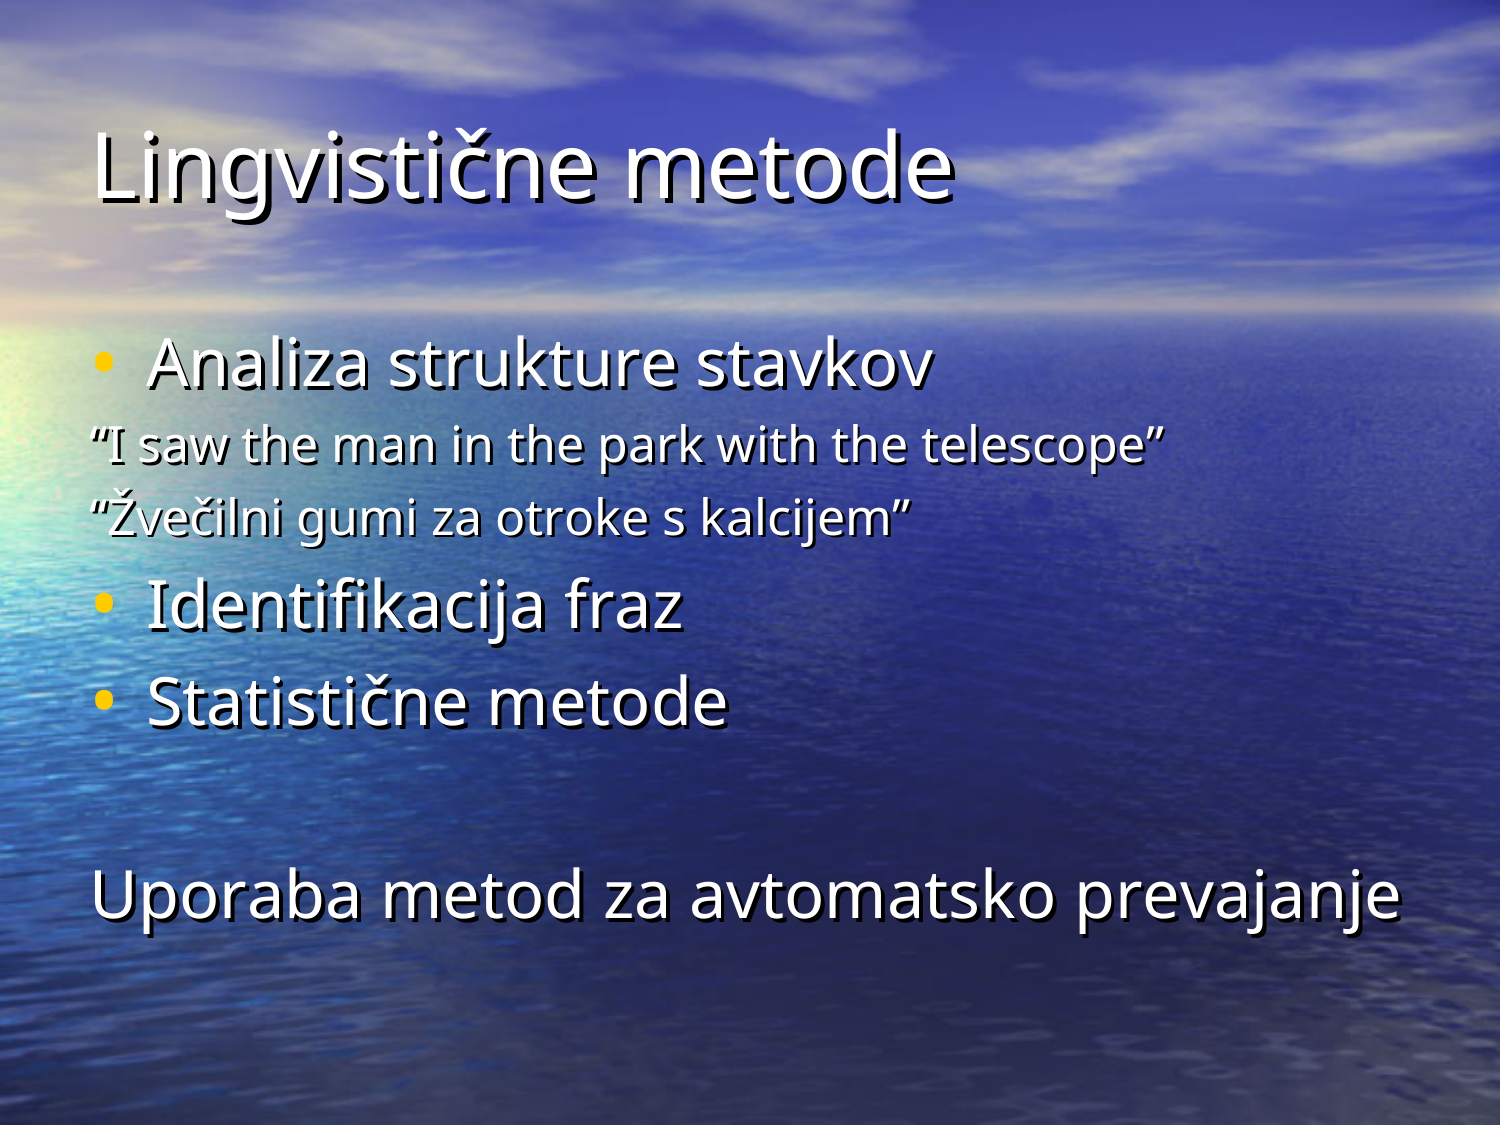

# Lingvistične metode
Analiza strukture stavkov
“I saw the man in the park with the telescope”
“Žvečilni gumi za otroke s kalcijem”
Identifikacija fraz
Statistične metode
Uporaba metod za avtomatsko prevajanje